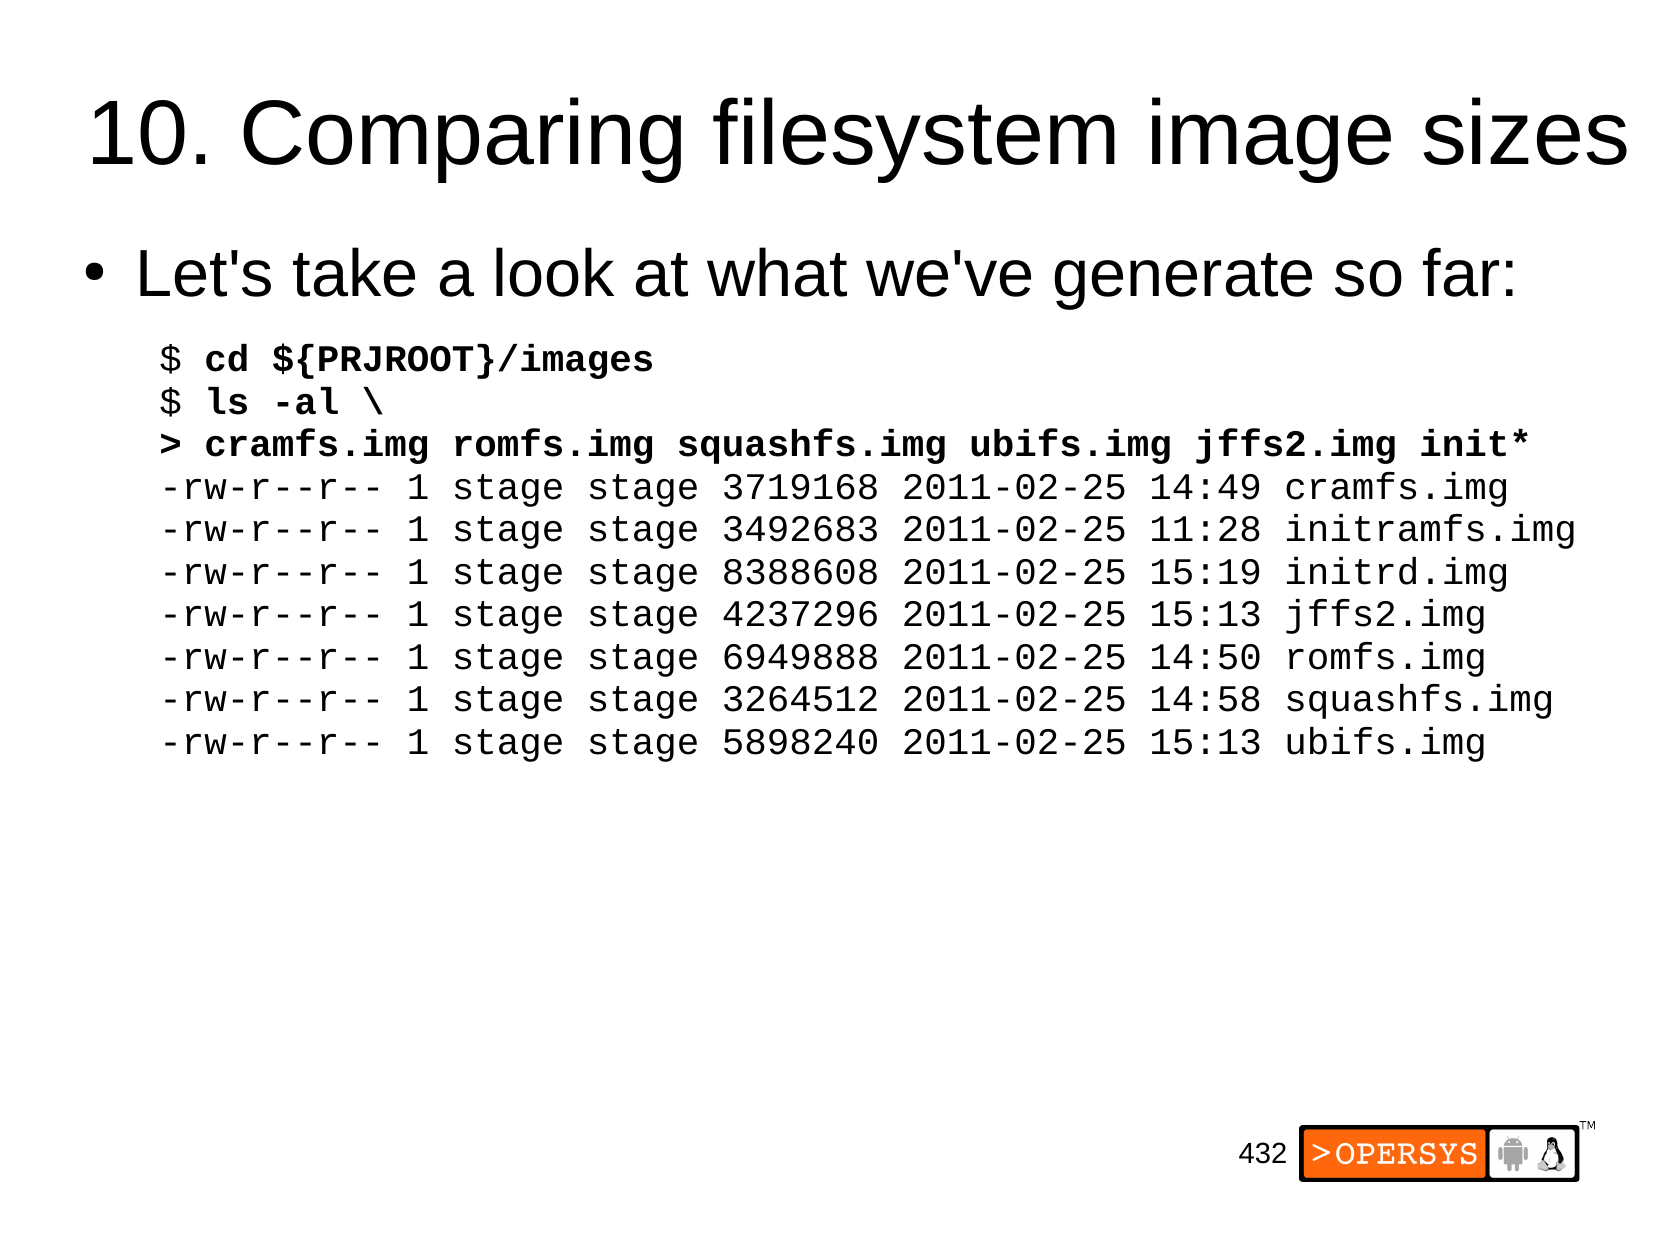

# 10. Comparing filesystem image sizes
Let's take a look at what we've generate so far:
$ cd ${PRJROOT}/images
$ ls -al \
> cramfs.img romfs.img squashfs.img ubifs.img jffs2.img init*
-rw-r--r-- 1 stage stage 3719168 2011-02-25 14:49 cramfs.img
-rw-r--r-- 1 stage stage 3492683 2011-02-25 11:28 initramfs.img
-rw-r--r-- 1 stage stage 8388608 2011-02-25 15:19 initrd.img
-rw-r--r-- 1 stage stage 4237296 2011-02-25 15:13 jffs2.img
-rw-r--r-- 1 stage stage 6949888 2011-02-25 14:50 romfs.img
-rw-r--r-- 1 stage stage 3264512 2011-02-25 14:58 squashfs.img
-rw-r--r-- 1 stage stage 5898240 2011-02-25 15:13 ubifs.img